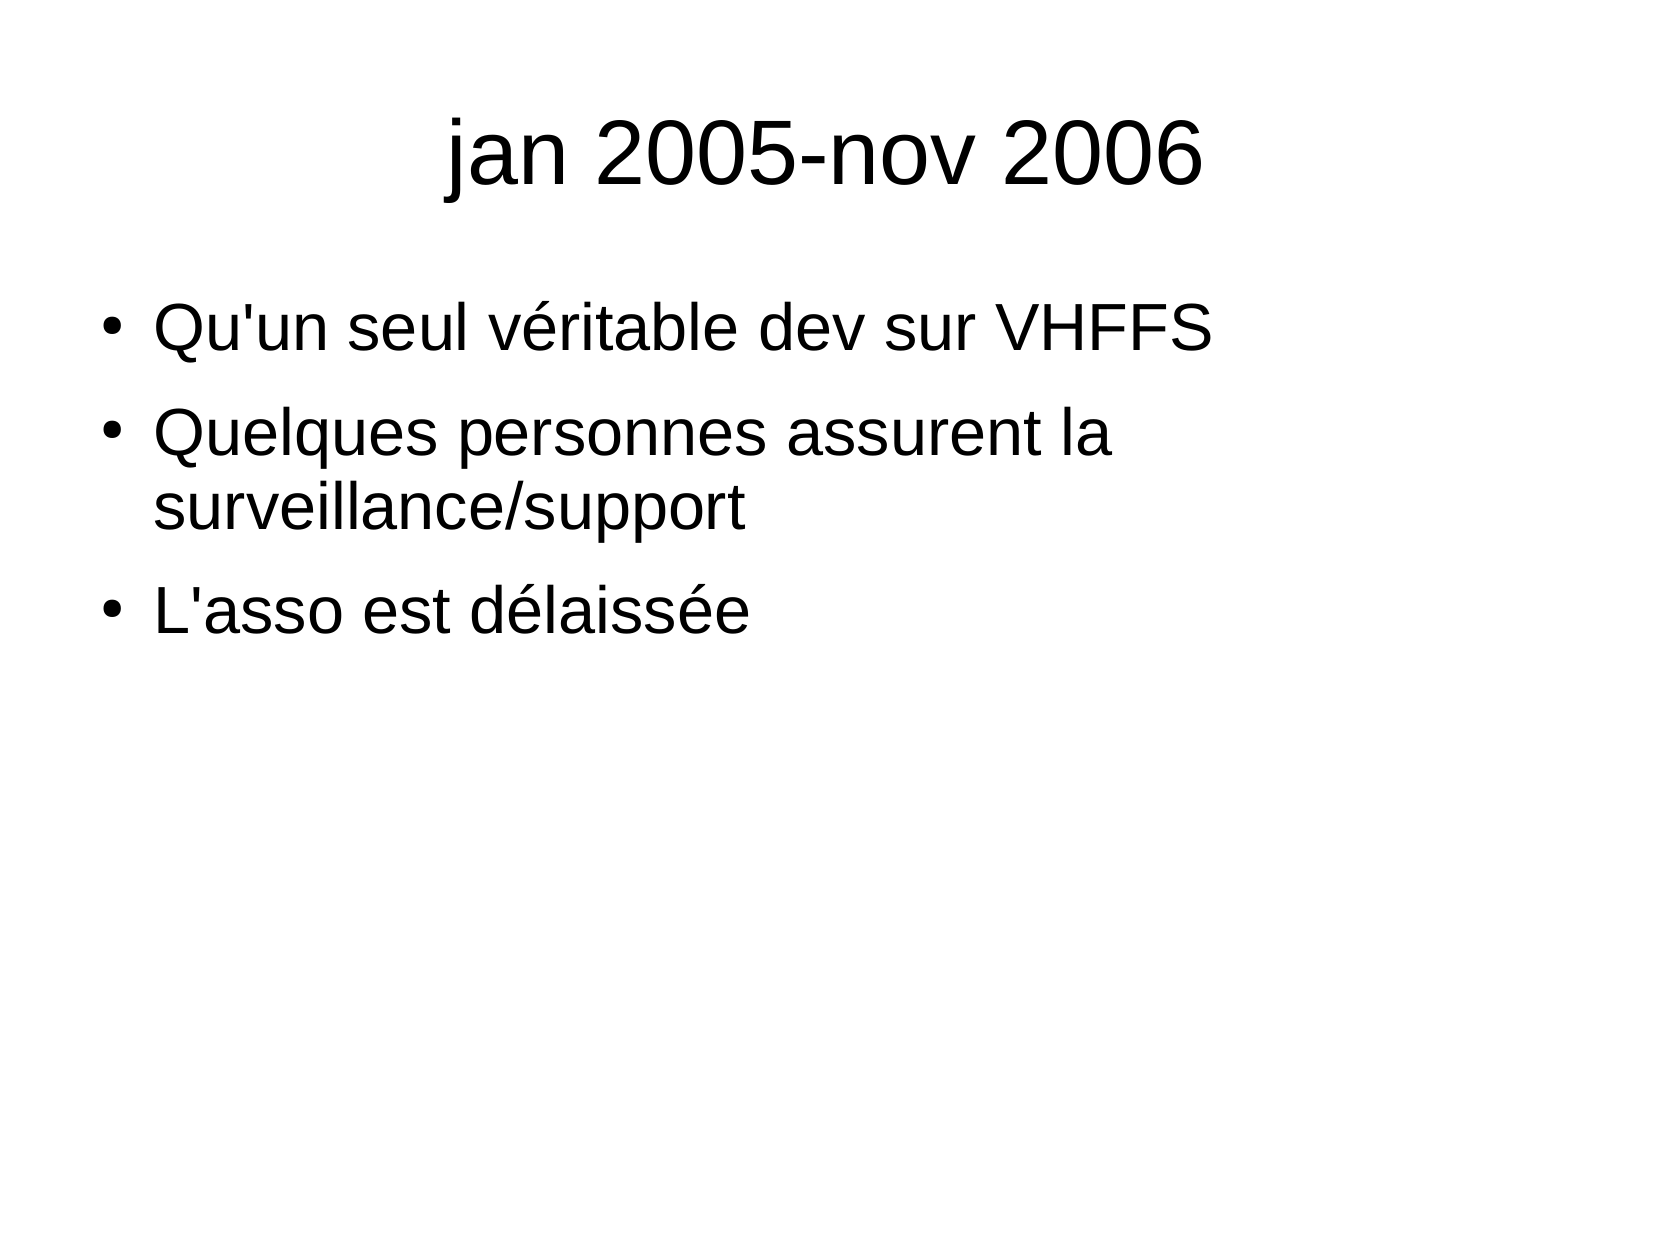

# jan 2005-nov 2006
Qu'un seul véritable dev sur VHFFS
Quelques personnes assurent la surveillance/support
L'asso est délaissée